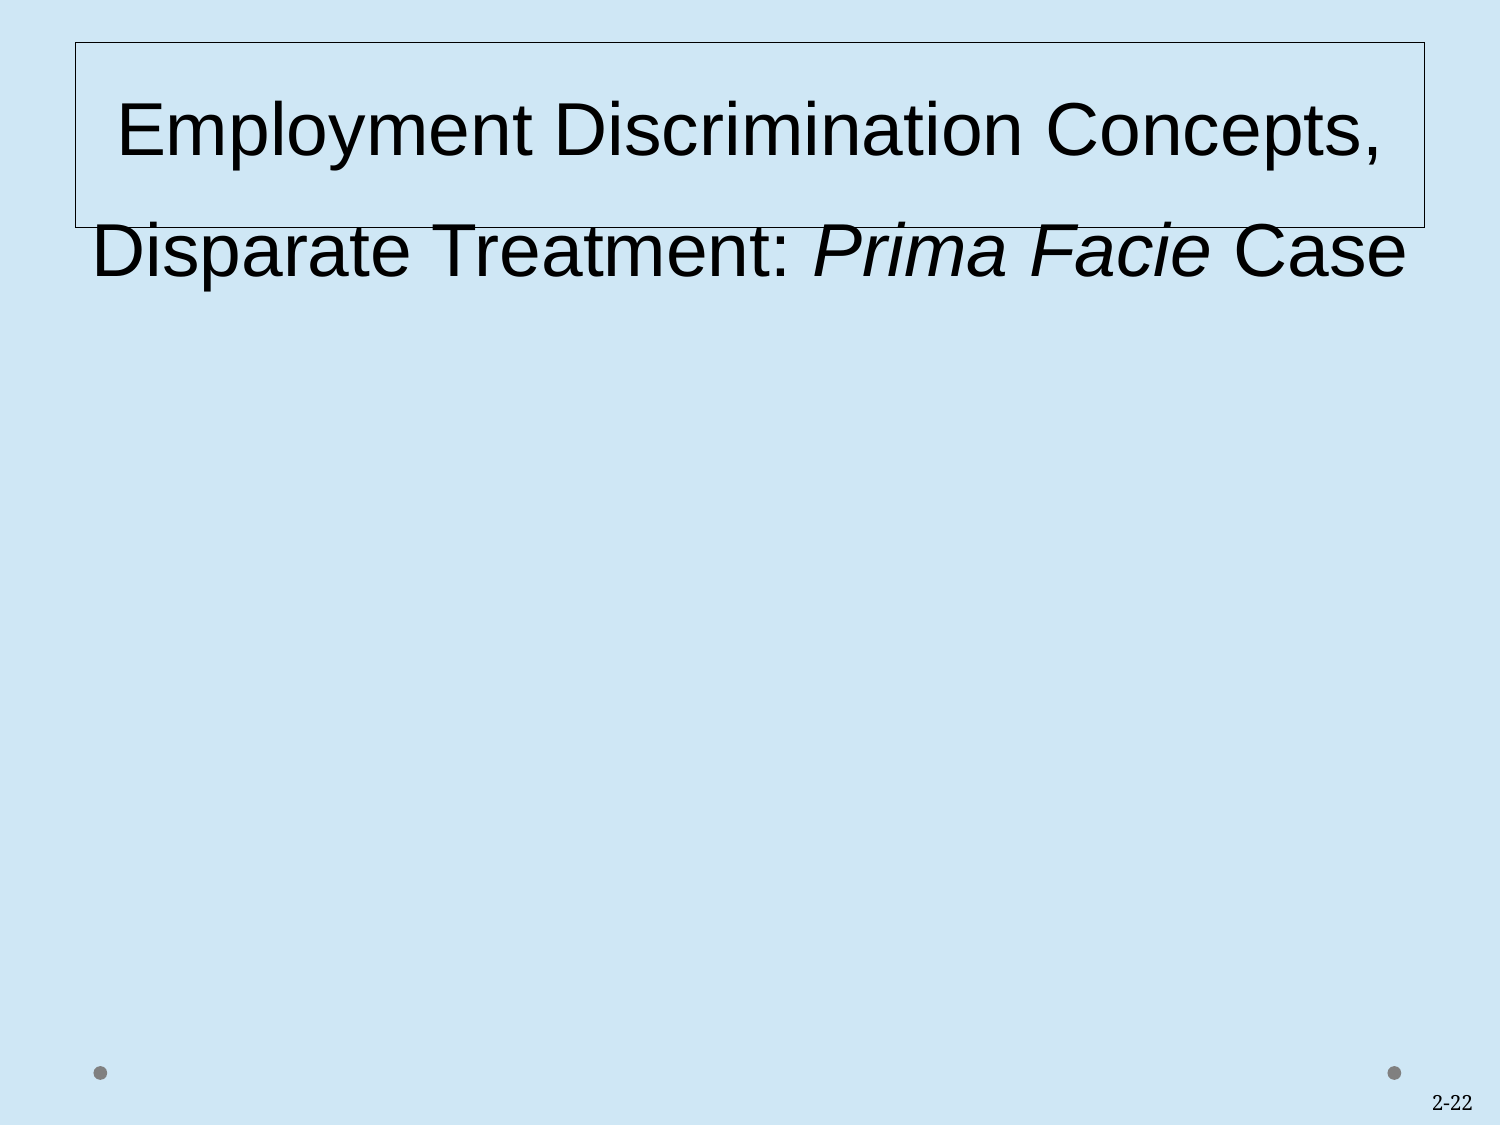

# Employment Discrimination Concepts, Disparate Treatment: Prima Facie Case
Employee applied for and was qualified for a job for which the employer was seeking applicants
Employer continued to seek applicants with the rejected
applicant’s qualifications
Employee was rejected and, after the rejection, the position
remained open
Employee belongs to a class protected under Title VII